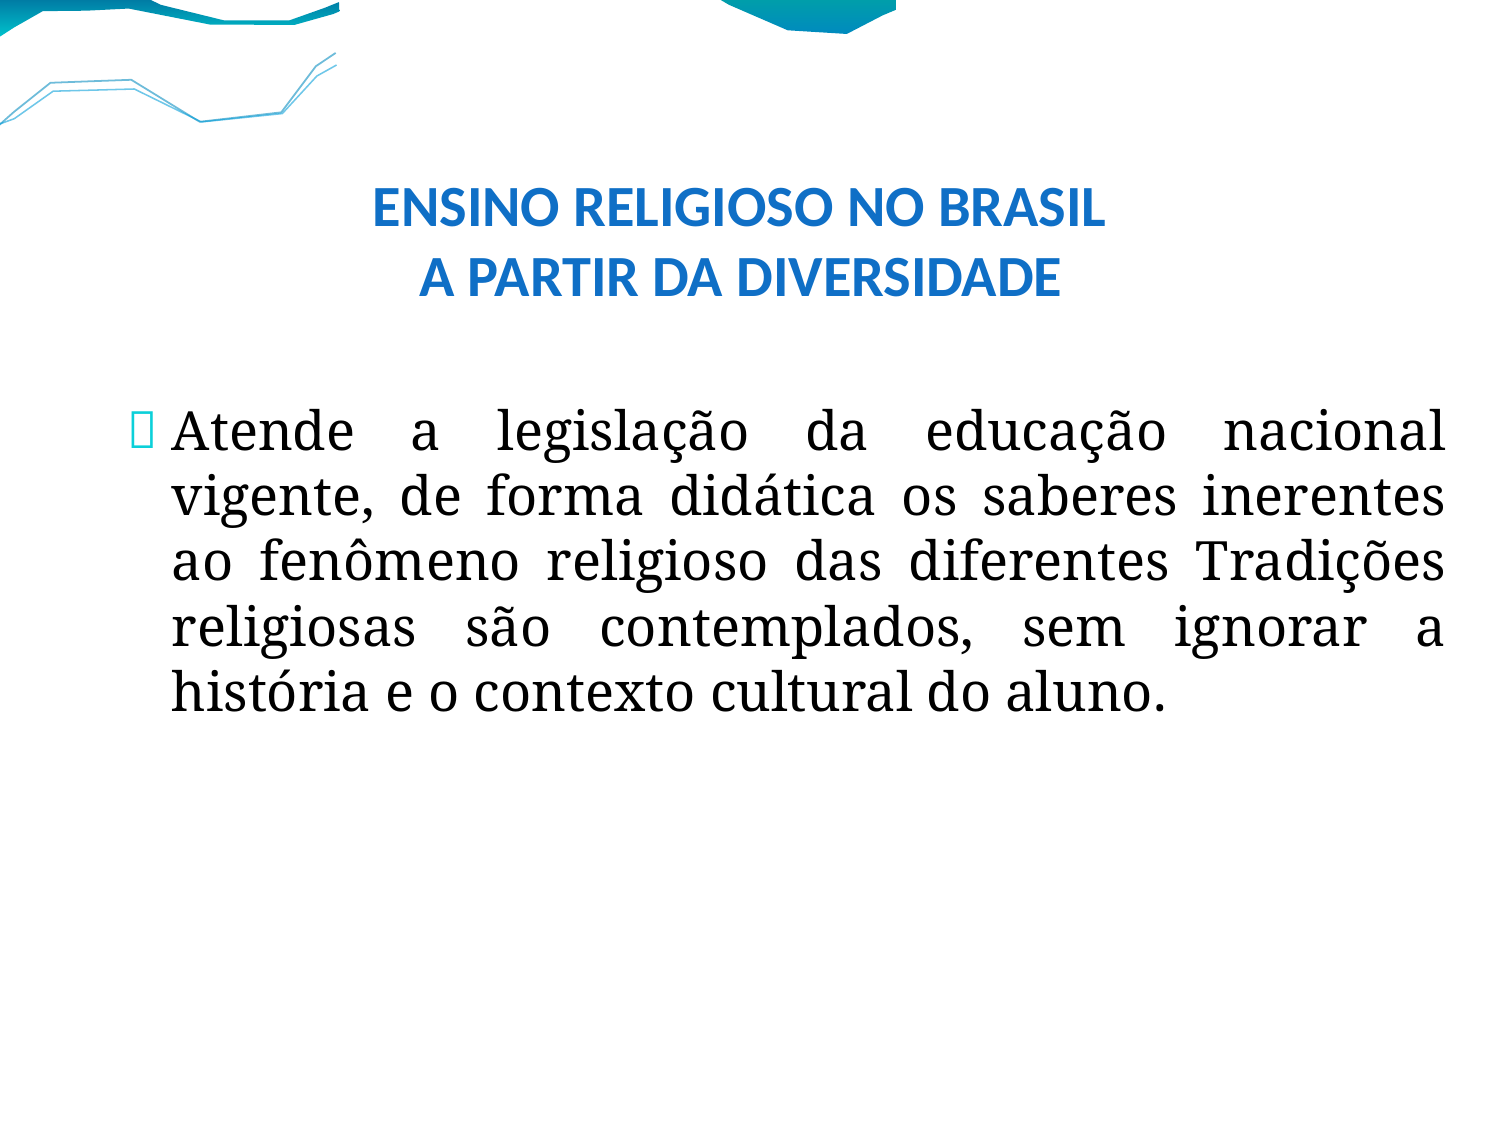

# ENSINO RELIGIOSO NO BRASIL A PARTIR DA DIVERSIDADE
Atende a legislação da educação nacional vigente, de forma didática os saberes inerentes ao fenômeno religioso das diferentes Tradições religiosas são contemplados, sem ignorar a história e o contexto cultural do aluno.